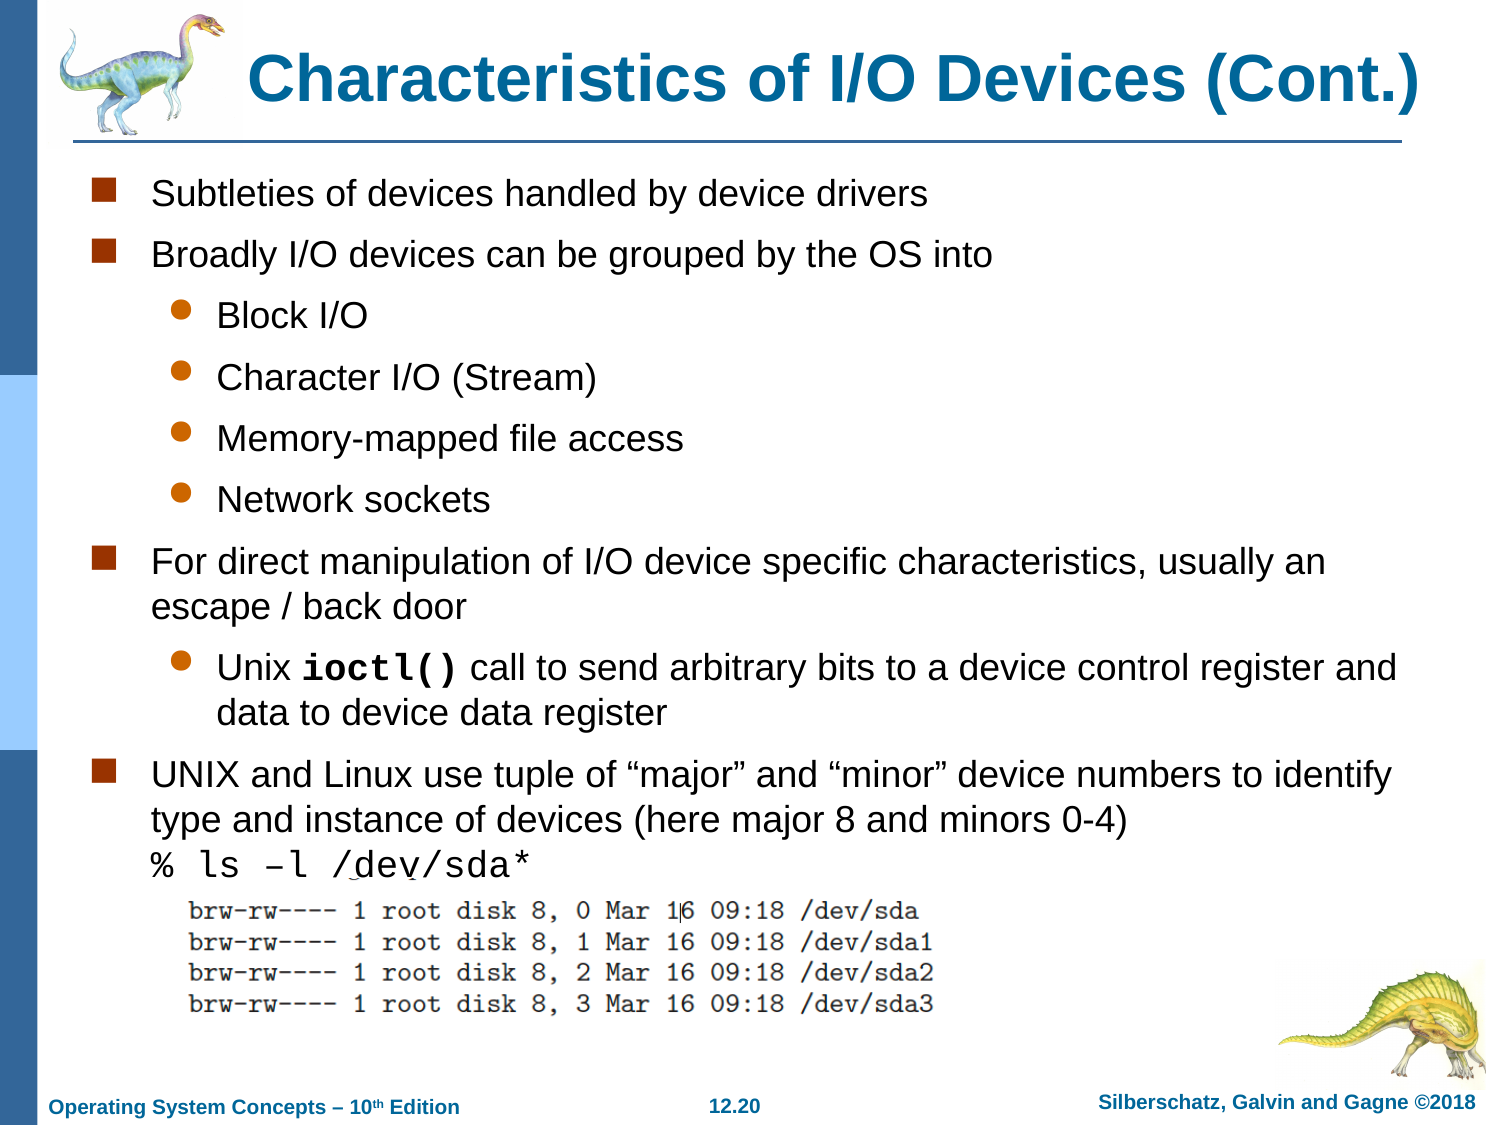

# Characteristics of I/O Devices (Cont.)
Subtleties of devices handled by device drivers
Broadly I/O devices can be grouped by the OS into
Block I/O
Character I/O (Stream)
Memory-mapped file access
Network sockets
For direct manipulation of I/O device specific characteristics, usually an escape / back door
Unix ioctl() call to send arbitrary bits to a device control register and data to device data register
UNIX and Linux use tuple of “major” and “minor” device numbers to identify type and instance of devices (here major 8 and minors 0-4)
% ls –l /dev/sda*